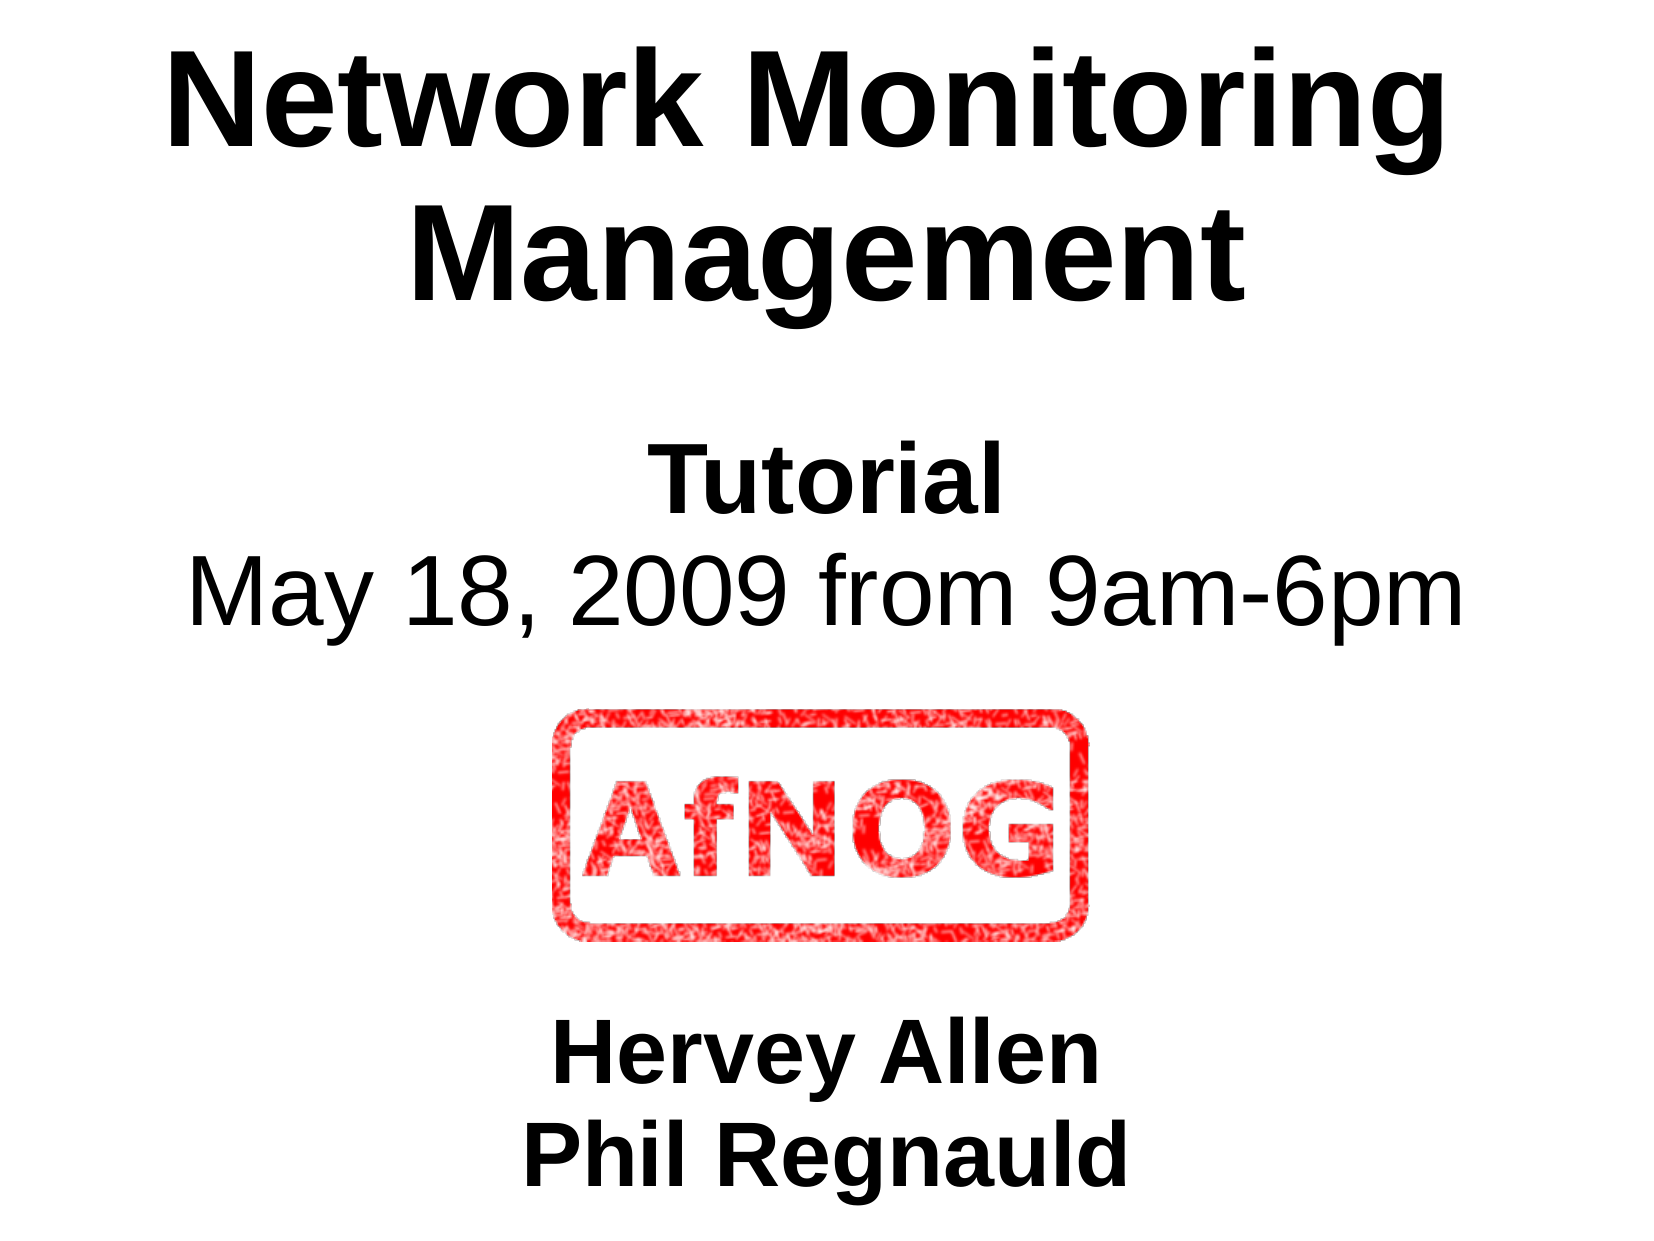

Network Monitoring
Management
Tutorial
May 18, 2009 from 9am-6pm
Hervey Allen
Phil Regnauld